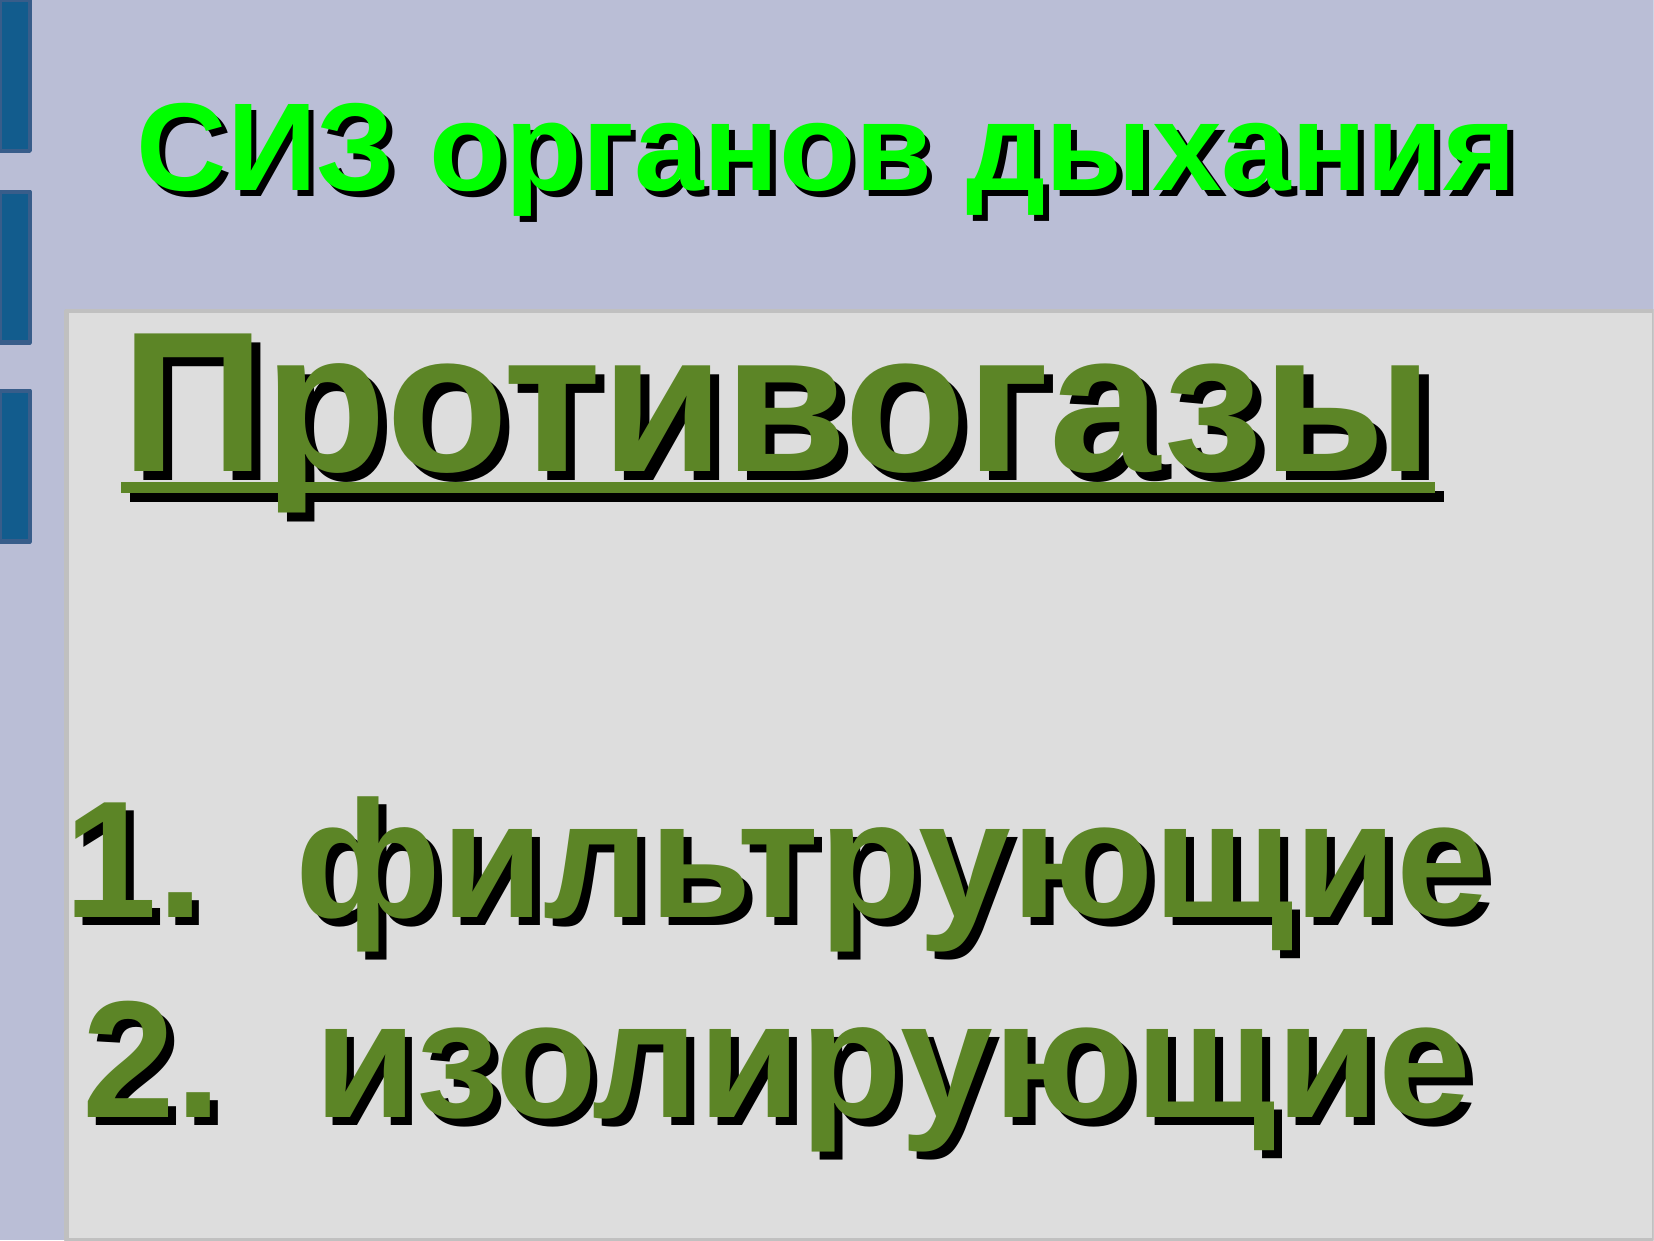

СИЗ органов дыхания
Противогазы
1. фильтрующие
2. изолирующие